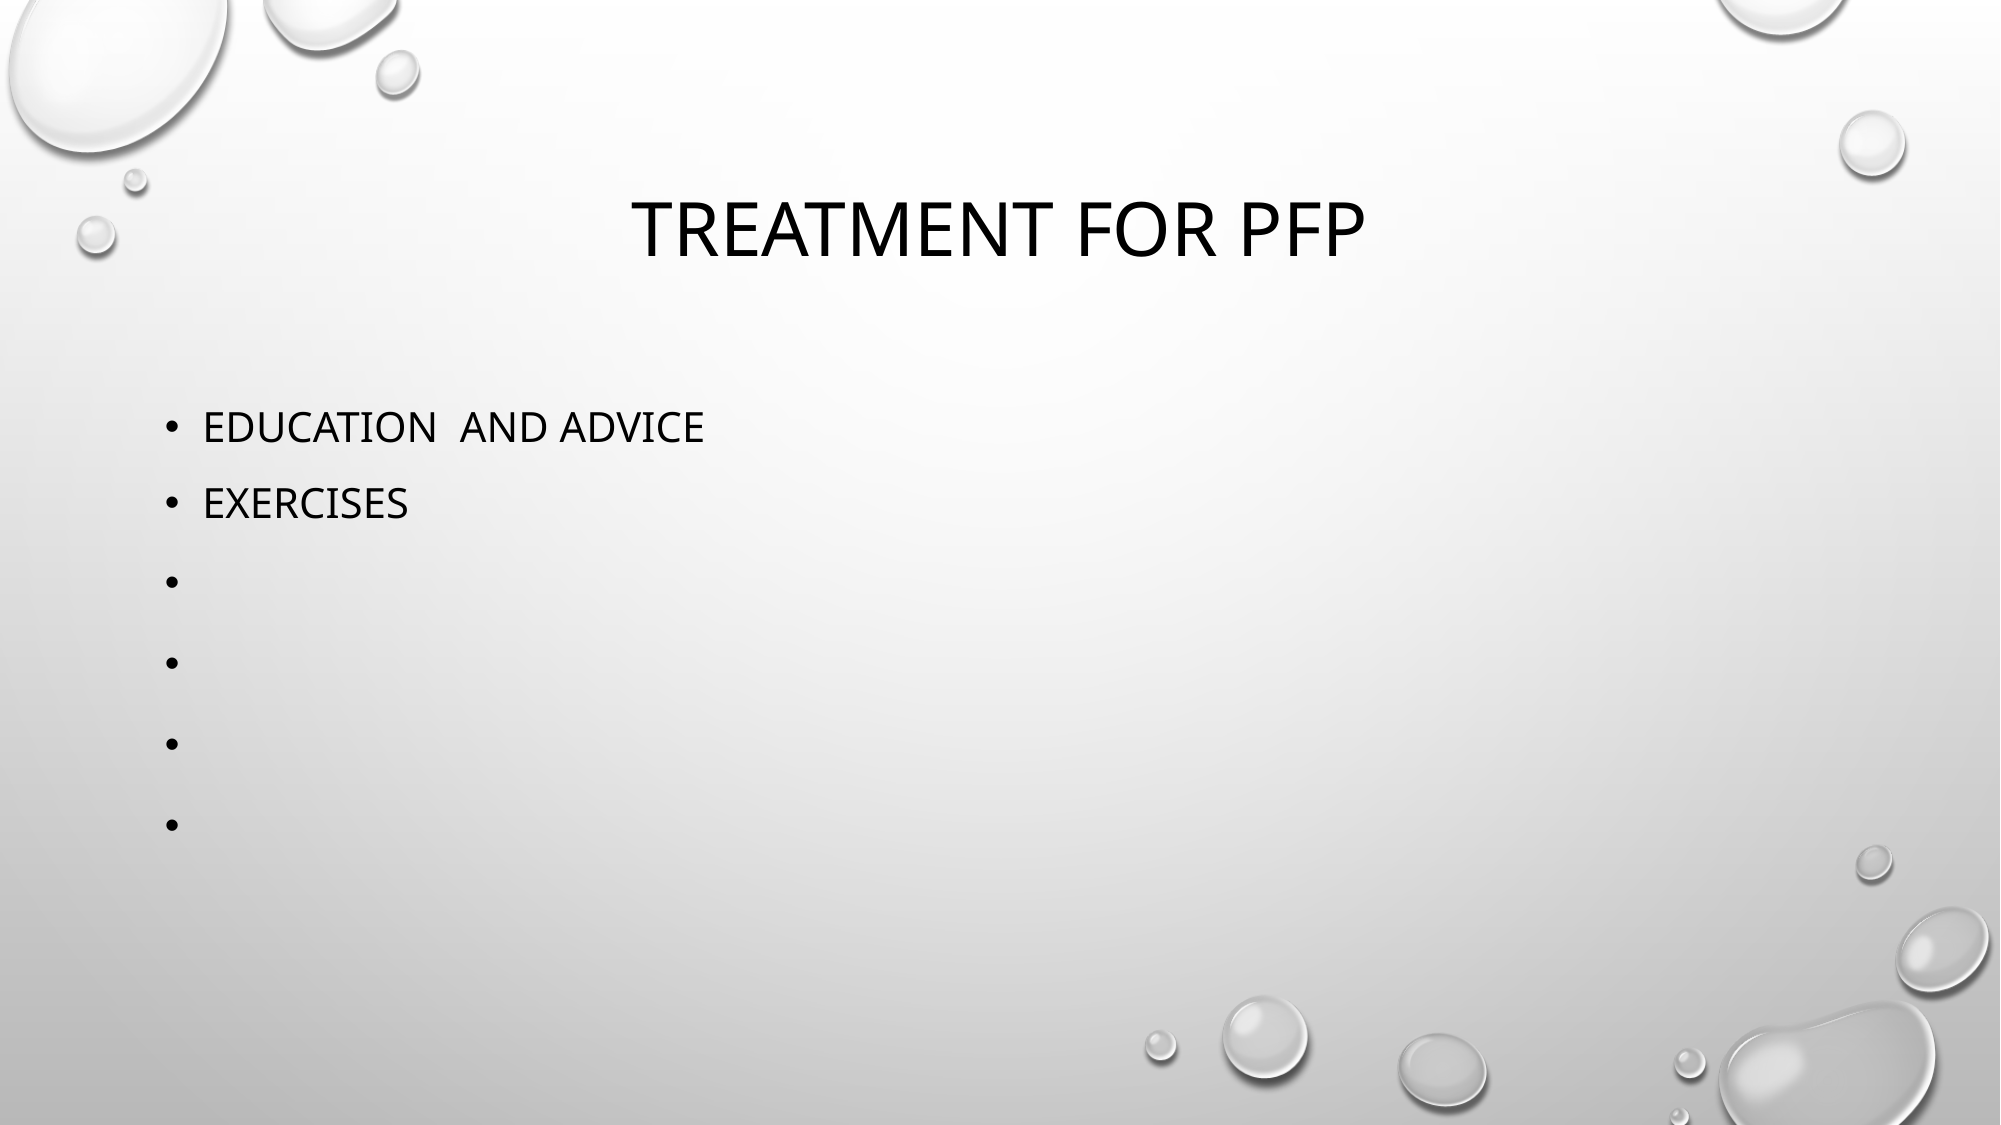

# Treatment for PFP
Education and advice
Exercises